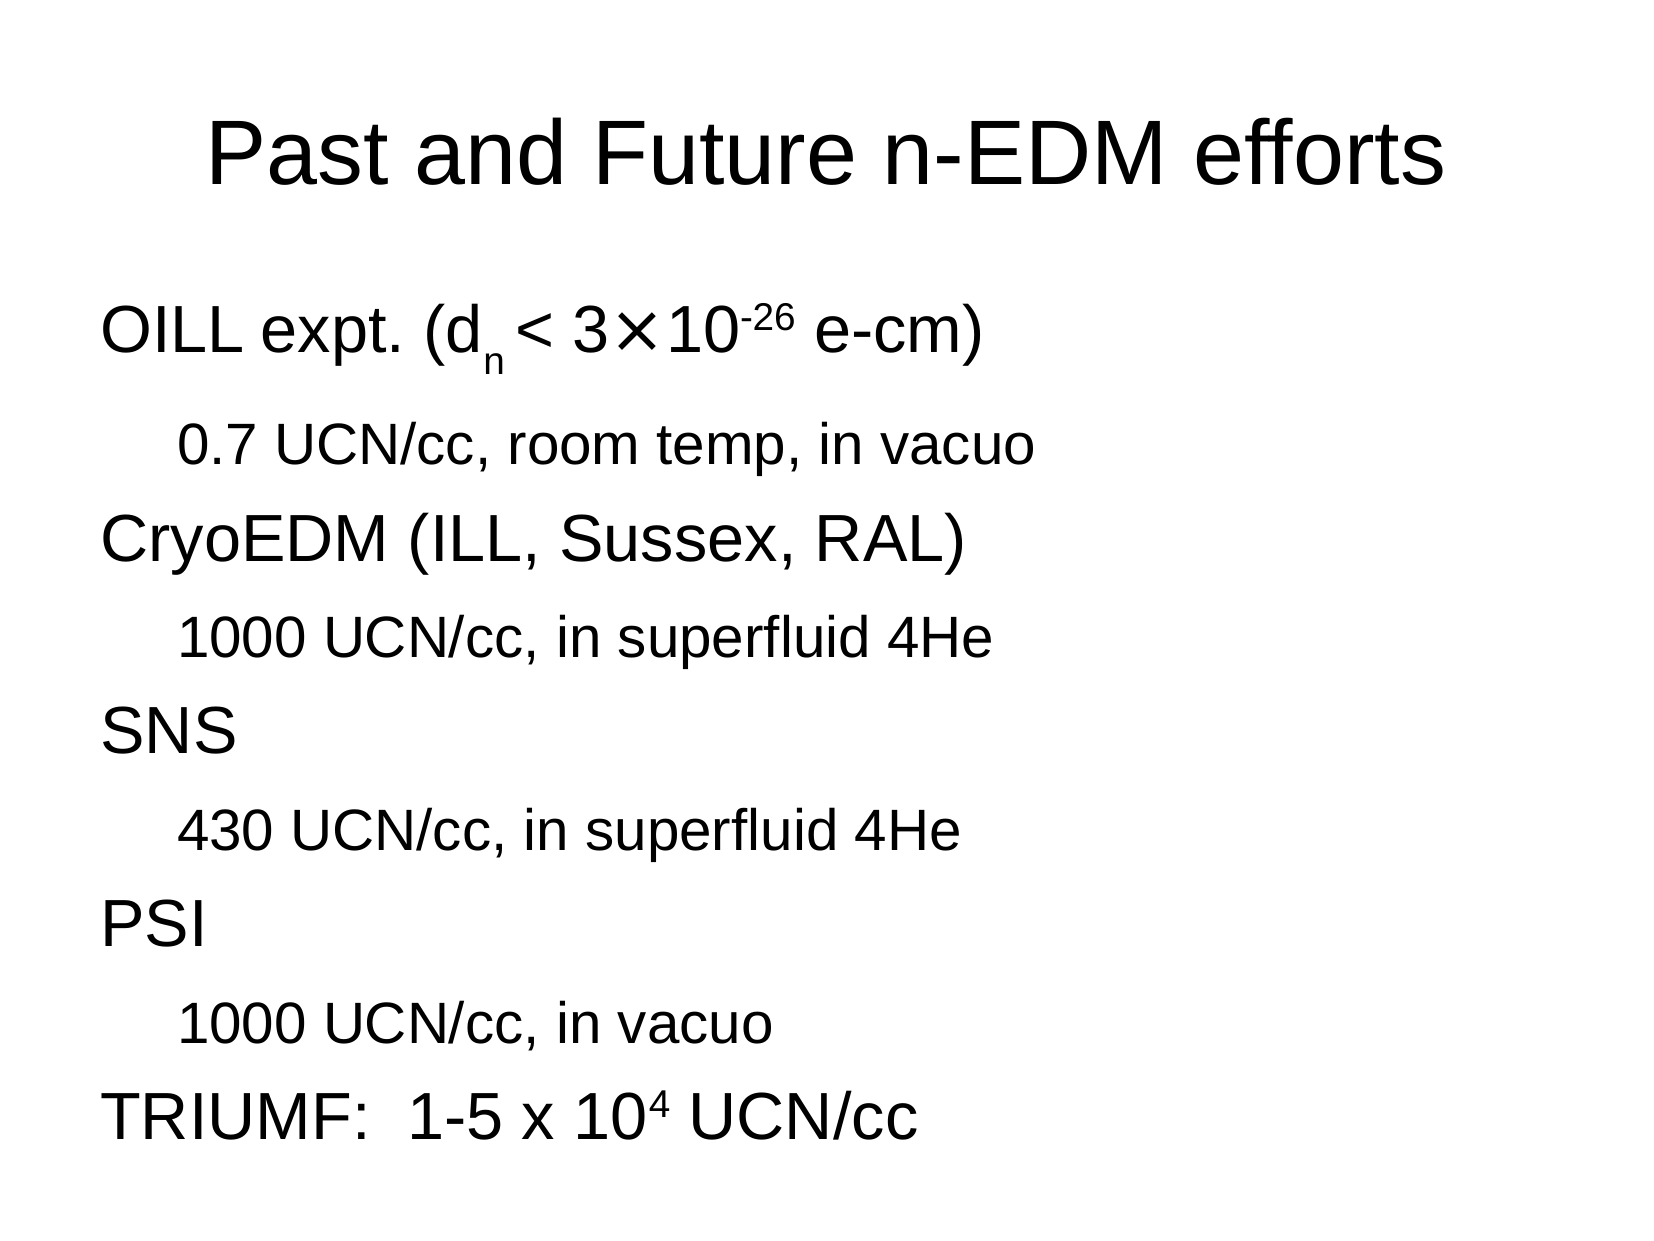

Past and Future n-EDM efforts
# OILL expt. (dn < 3⨯10-26 e-cm)
0.7 UCN/cc, room temp, in vacuo
CryoEDM (ILL, Sussex, RAL)
1000 UCN/cc, in superfluid 4He
SNS
430 UCN/cc, in superfluid 4He
PSI
1000 UCN/cc, in vacuo
TRIUMF: 1-5 x 104 UCN/cc